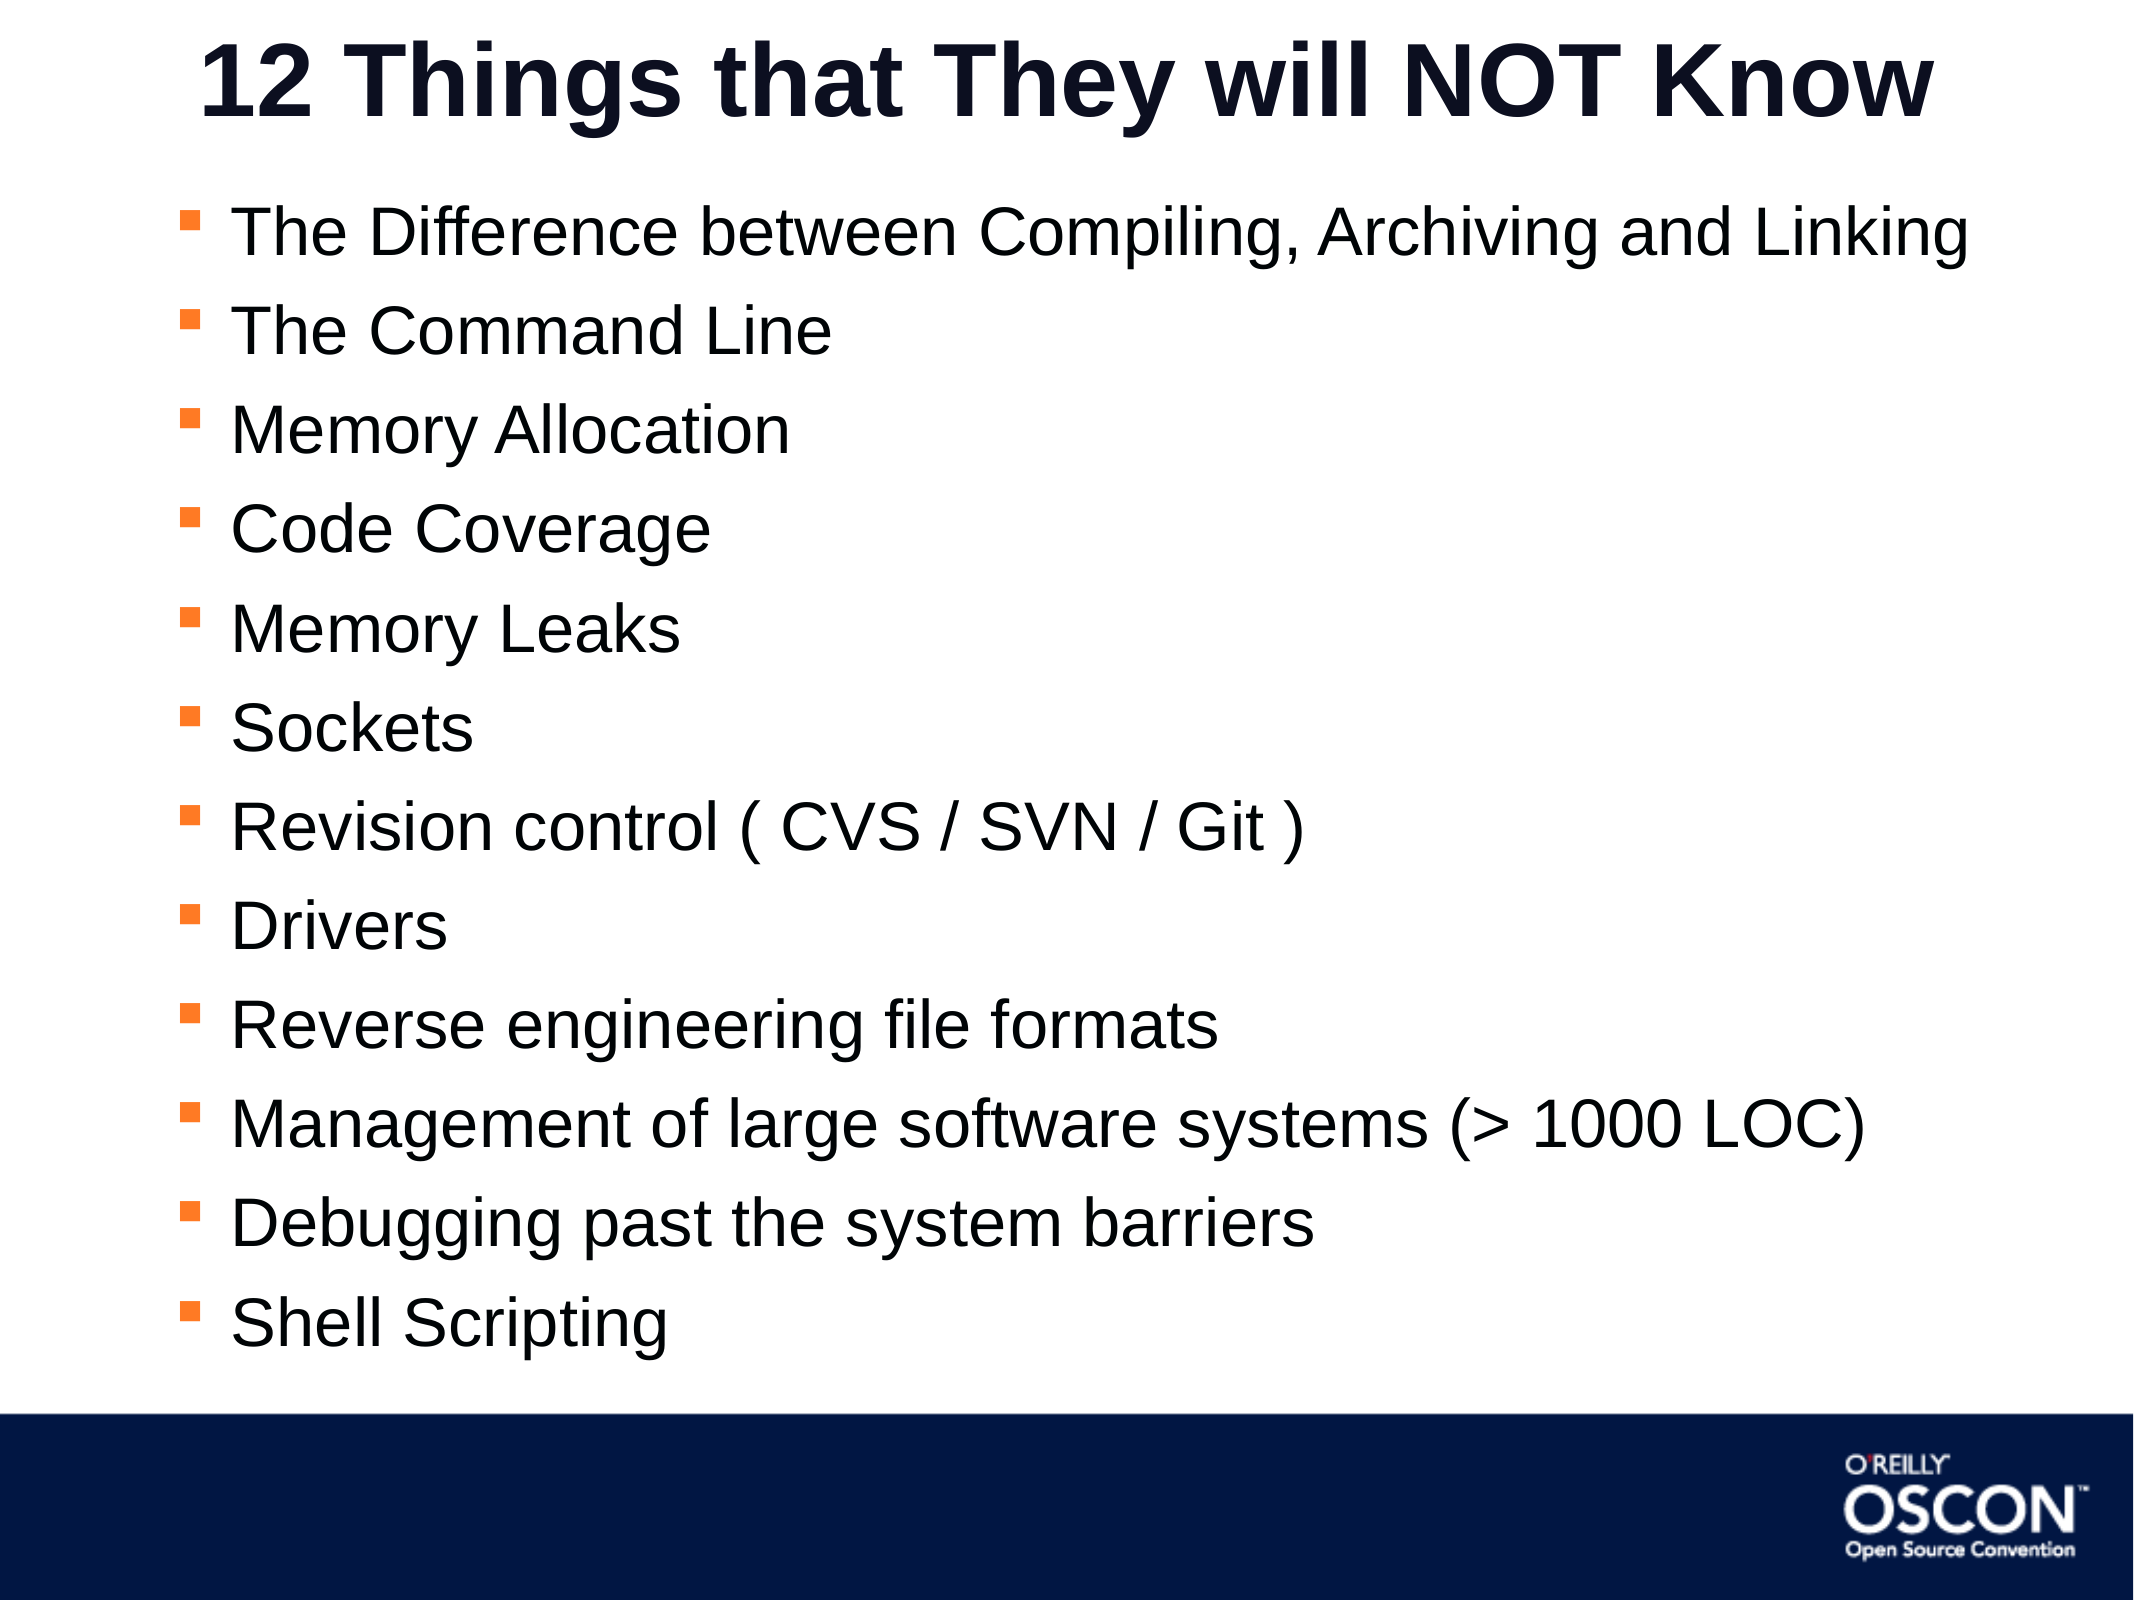

# 12 Things that They will NOT Know
The Difference between Compiling, Archiving and Linking
The Command Line
Memory Allocation
Code Coverage
Memory Leaks
Sockets
Revision control ( CVS / SVN / Git )
Drivers
Reverse engineering file formats
Management of large software systems (> 1000 LOC)
Debugging past the system barriers
Shell Scripting